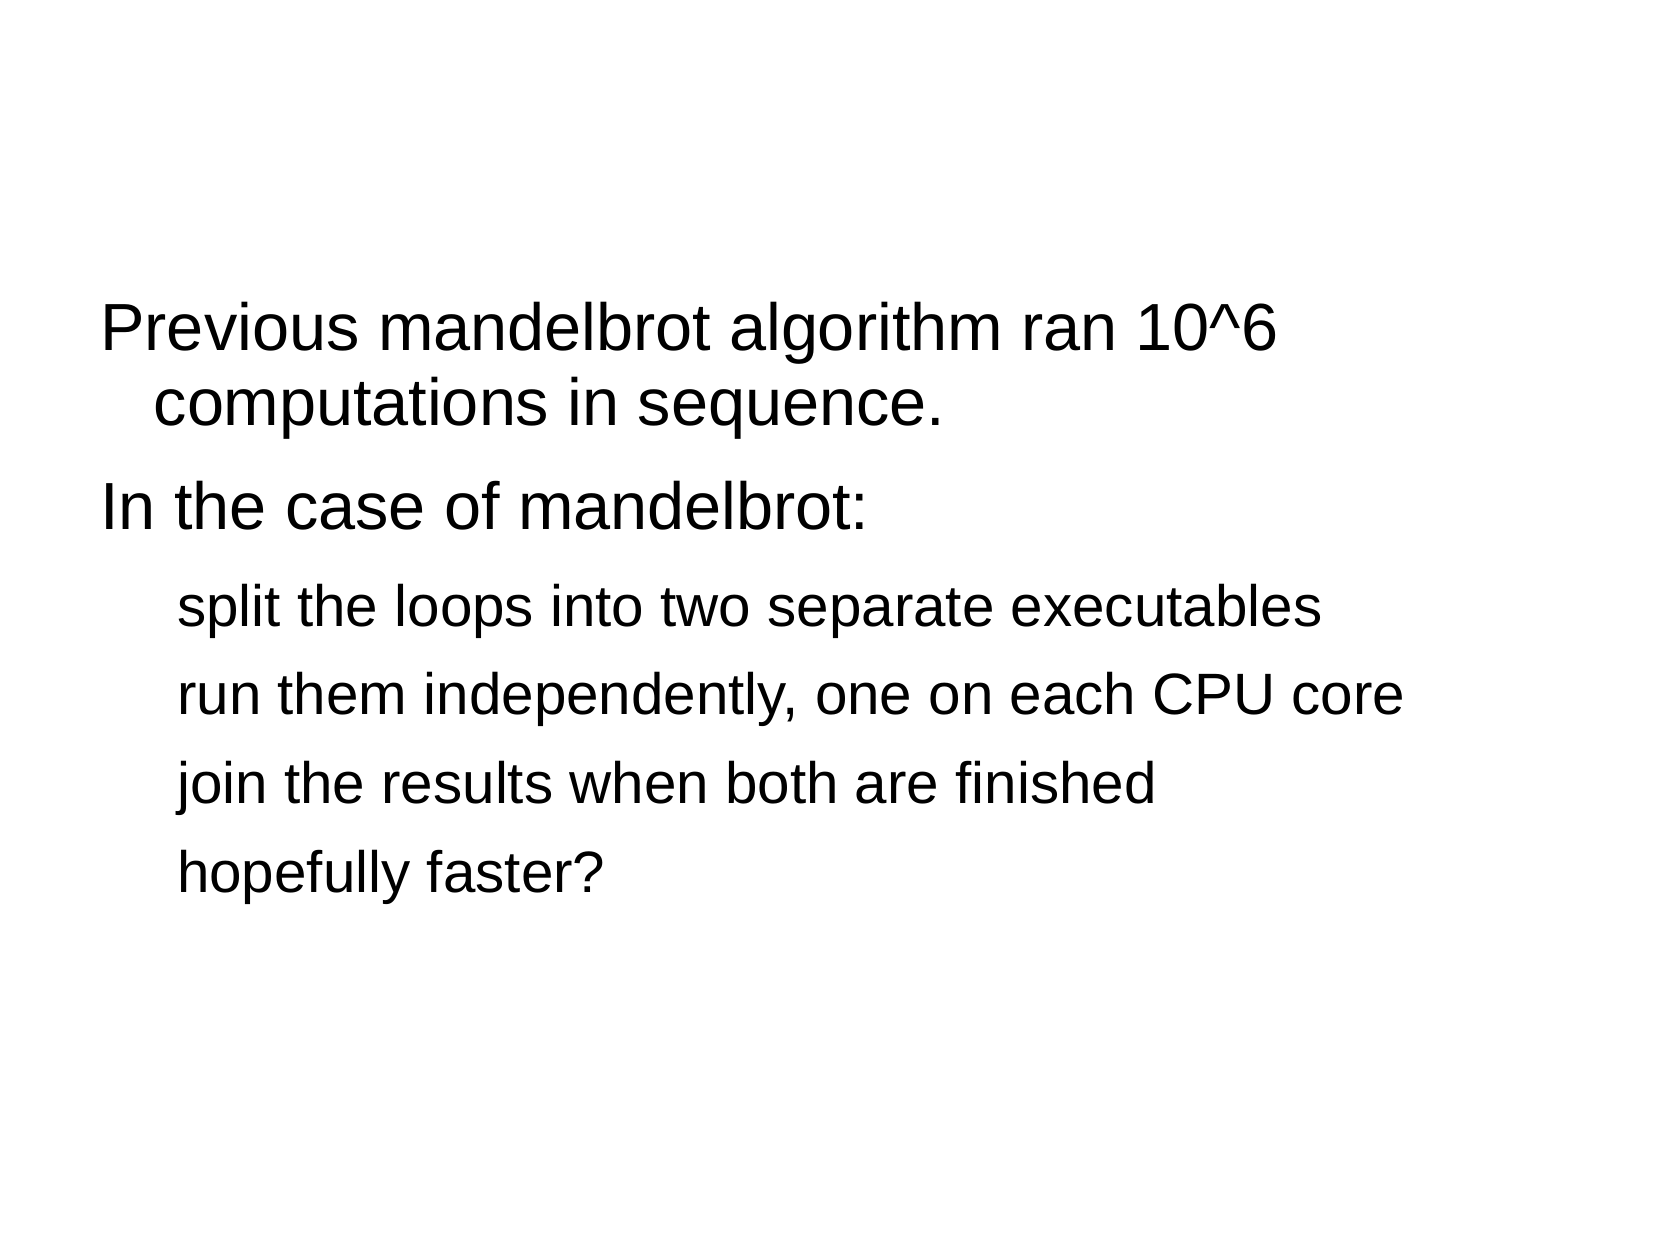

#
Previous mandelbrot algorithm ran 10^6 computations in sequence.
In the case of mandelbrot:
split the loops into two separate executables
run them independently, one on each CPU core
join the results when both are finished
hopefully faster?